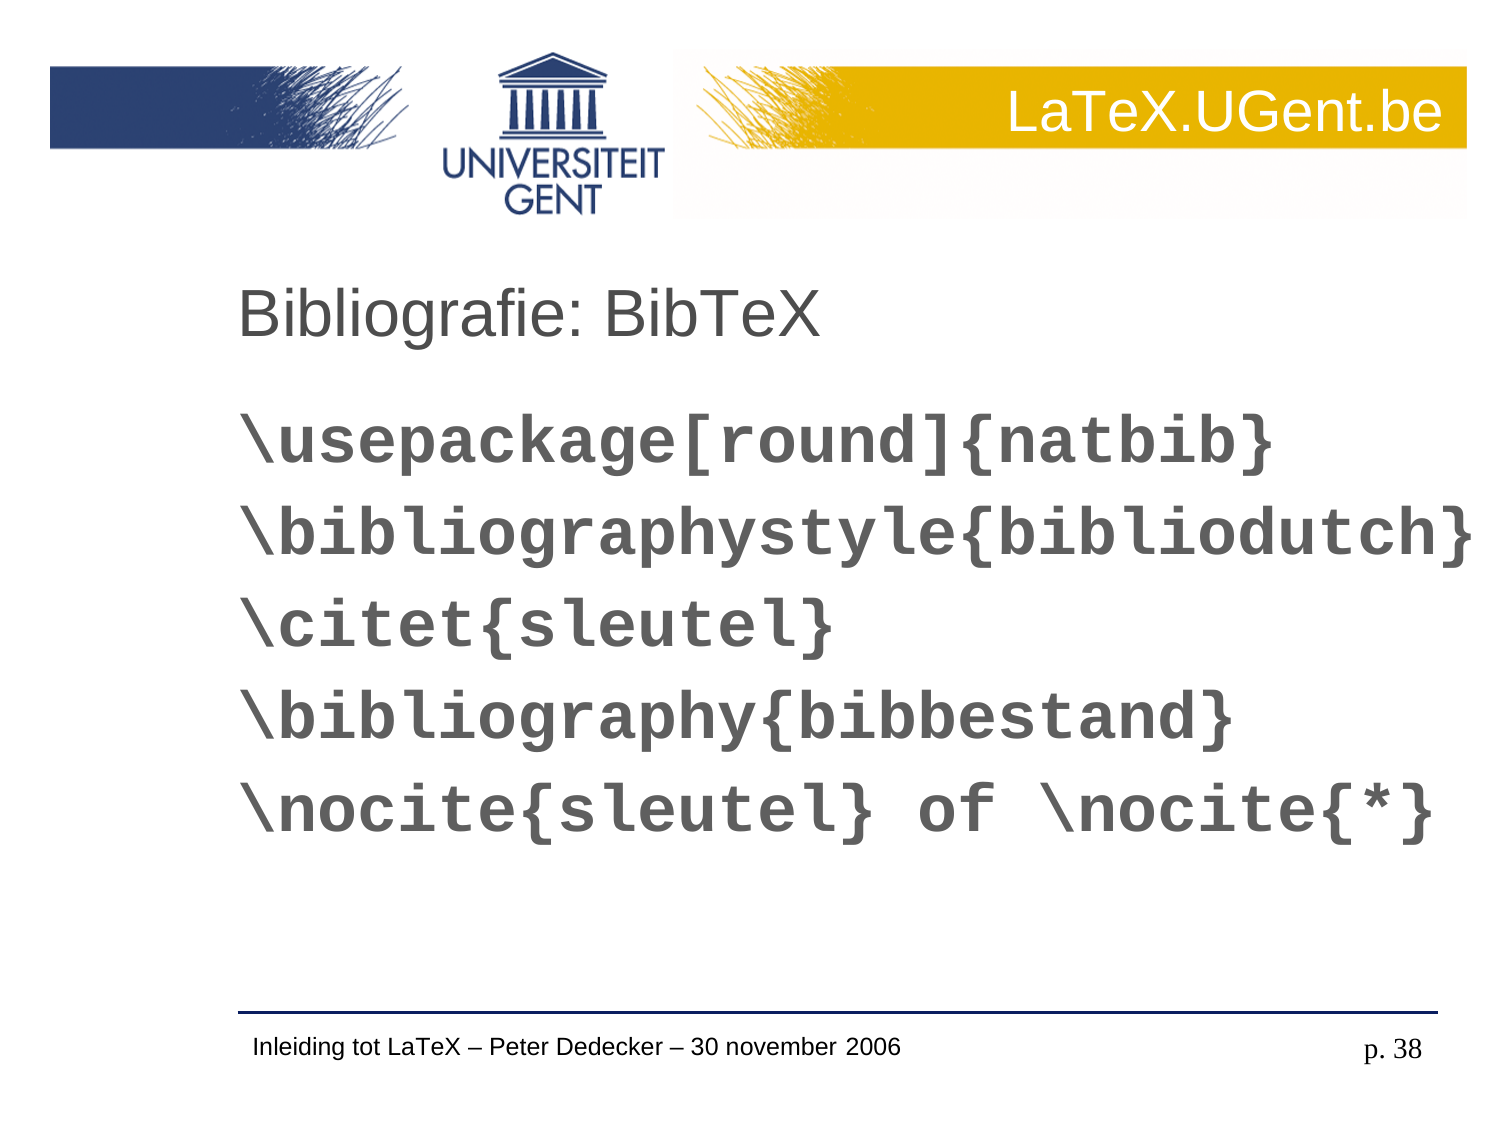

# Bibliografie: BibTeX
\usepackage[round]{natbib}
\bibliographystyle{bibliodutch}
\citet{sleutel}
\bibliography{bibbestand}
\nocite{sleutel} of \nocite{*}
38